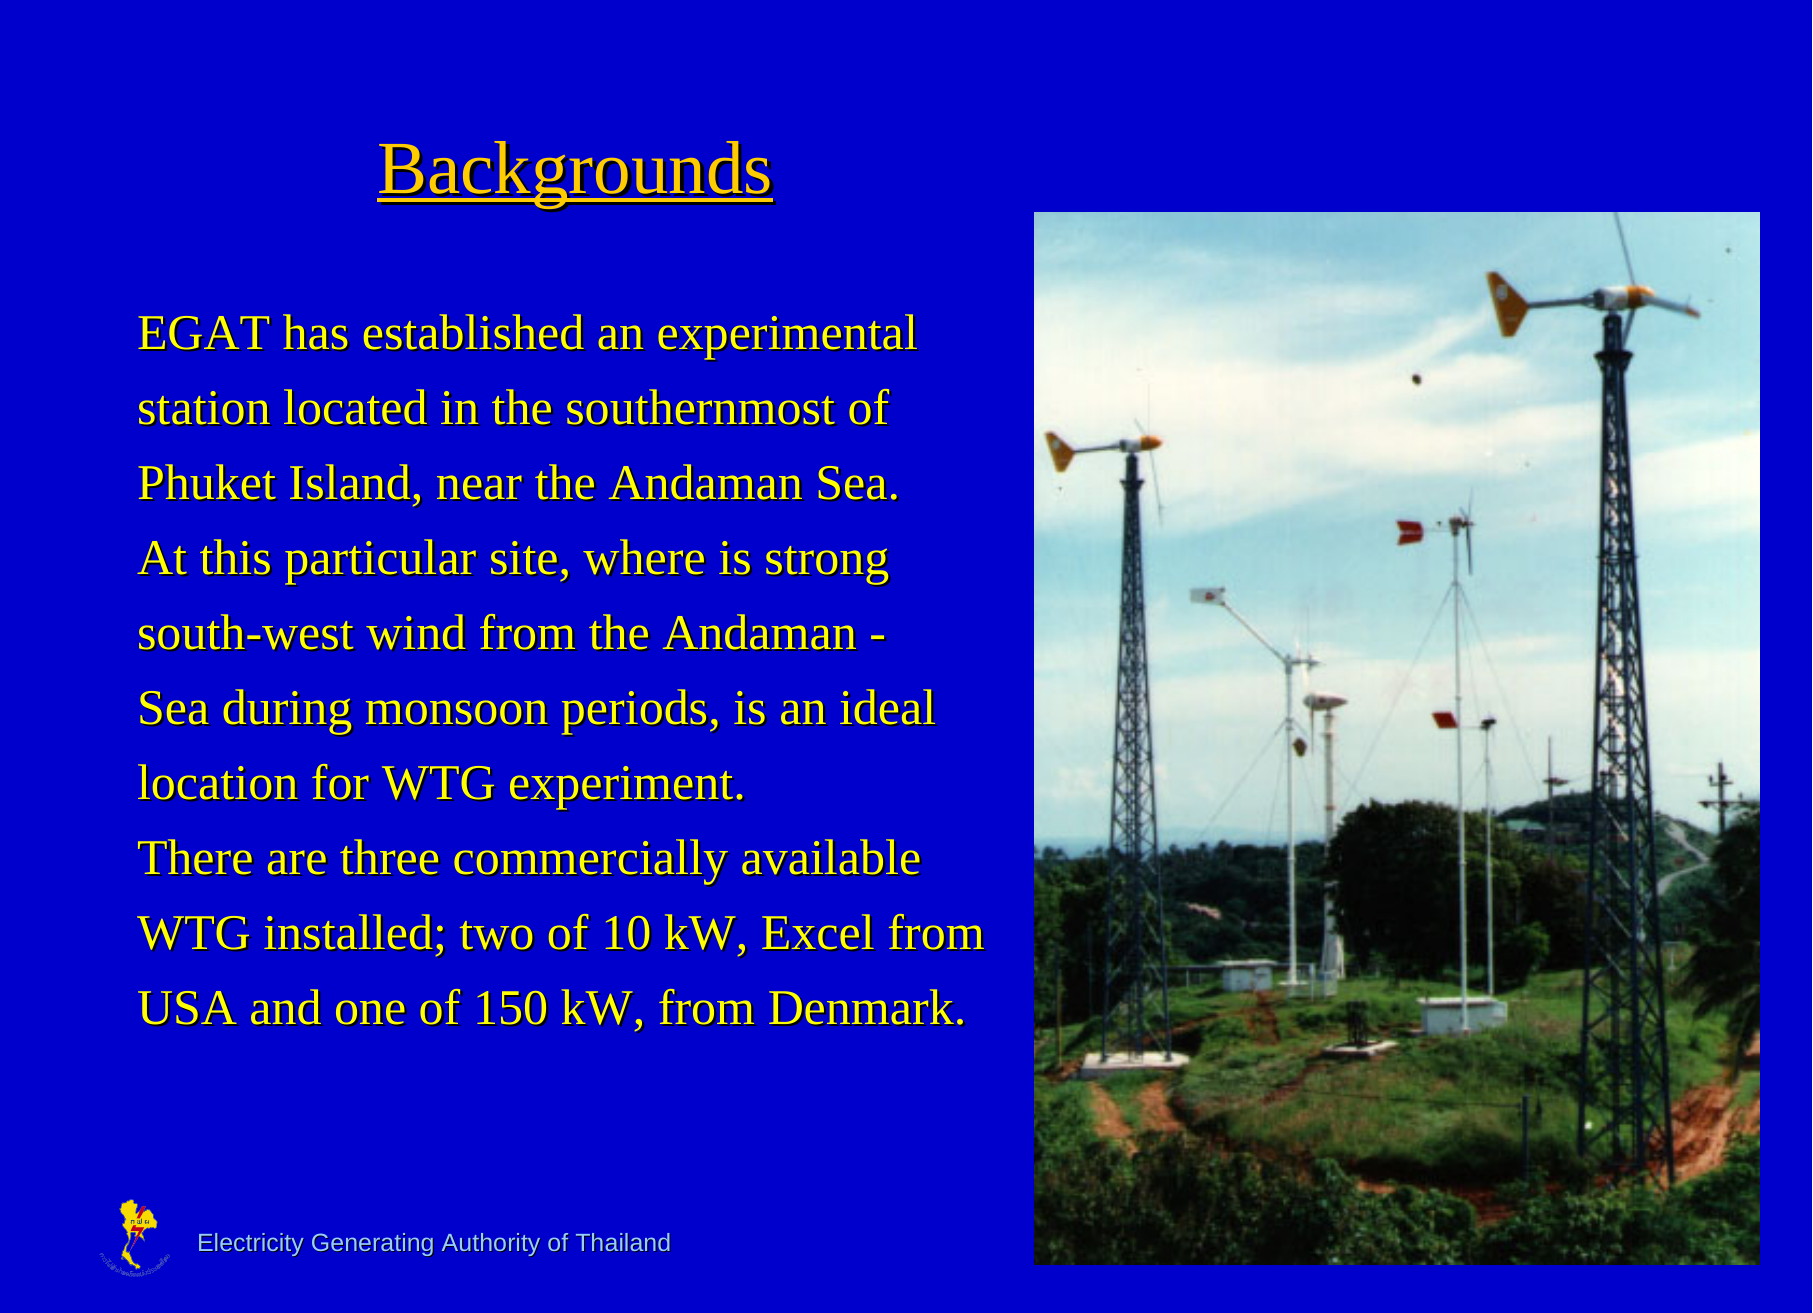

Backgrounds
EGAT has established an experimental
station located in the southernmost of
Phuket Island, near the Andaman Sea.
At this particular site, where is strong
south-west wind from the Andaman -
Sea during monsoon periods, is an ideal
location for WTG experiment.
There are three commercially available
WTG installed; two of 10 kW, Excel from USA and one of 150 kW, from Denmark.